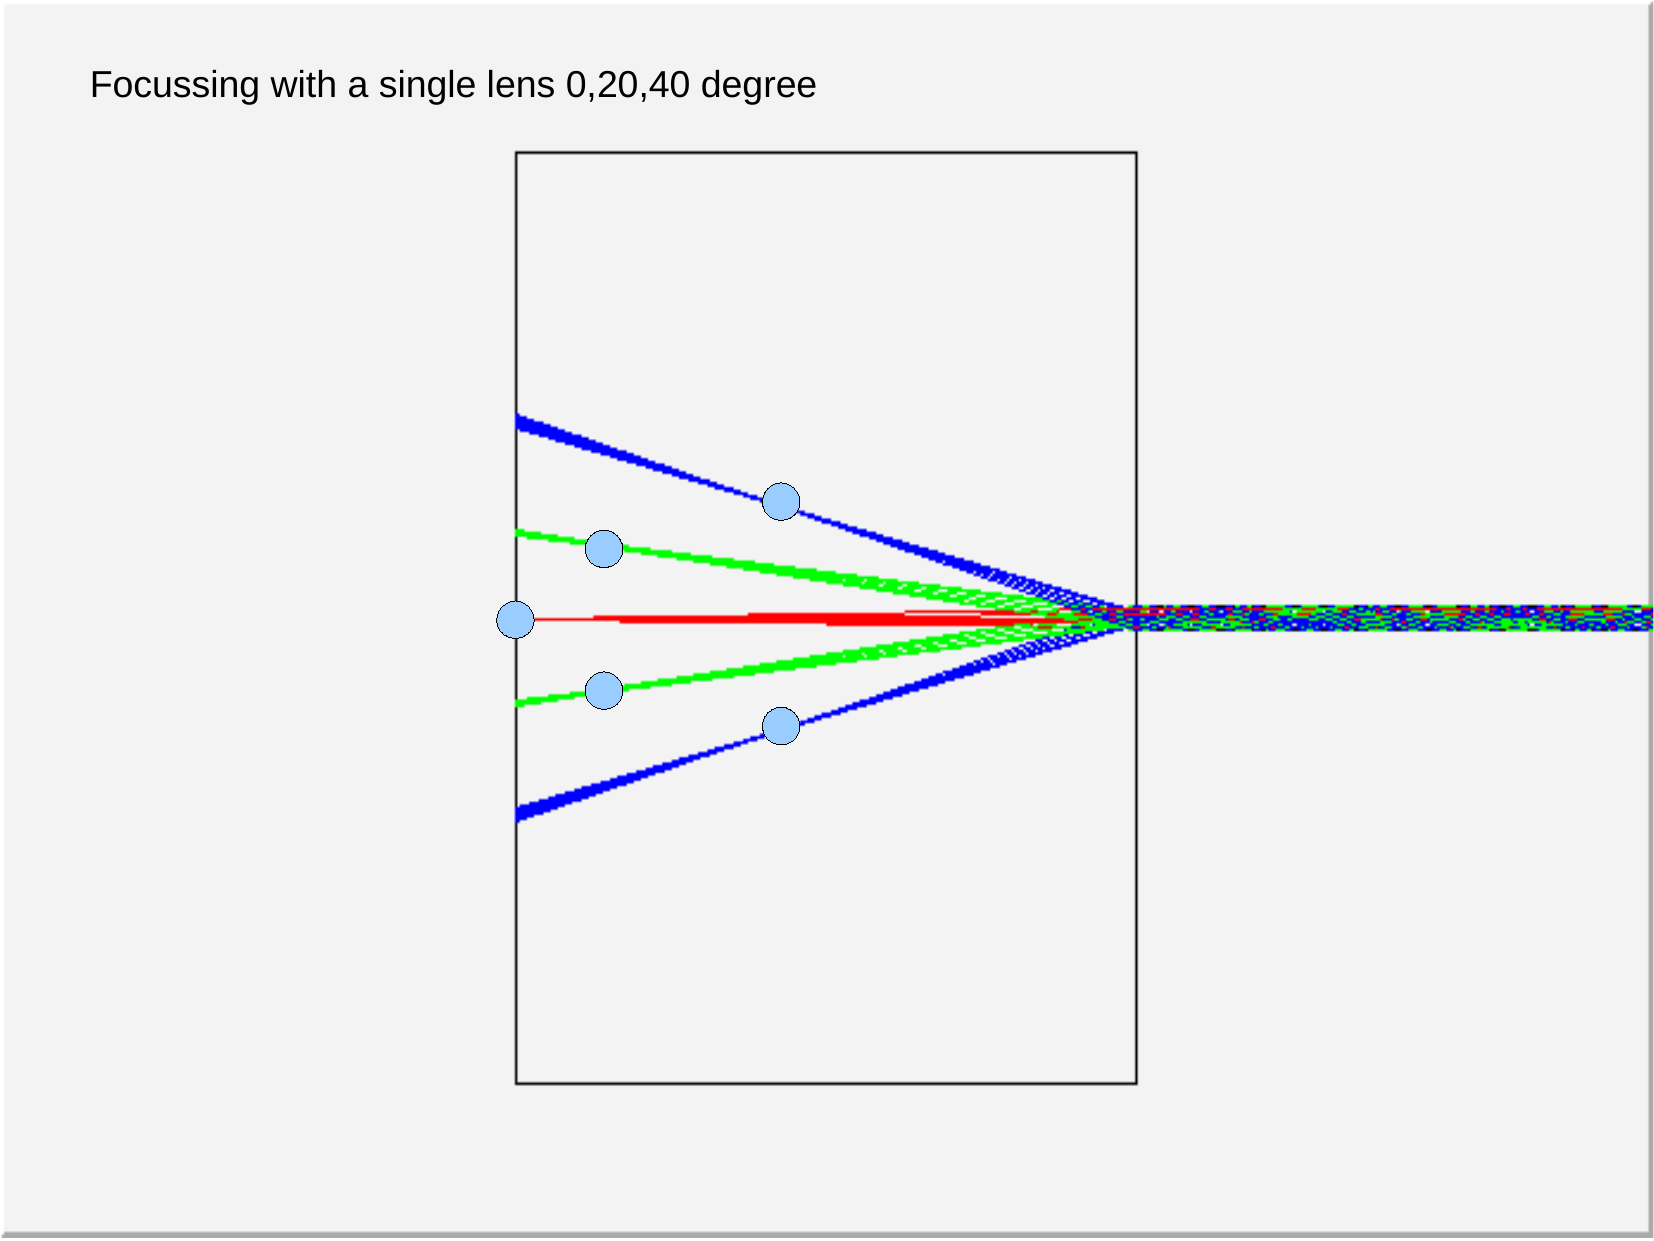

Focussing with a single lens 0,20,40 degree